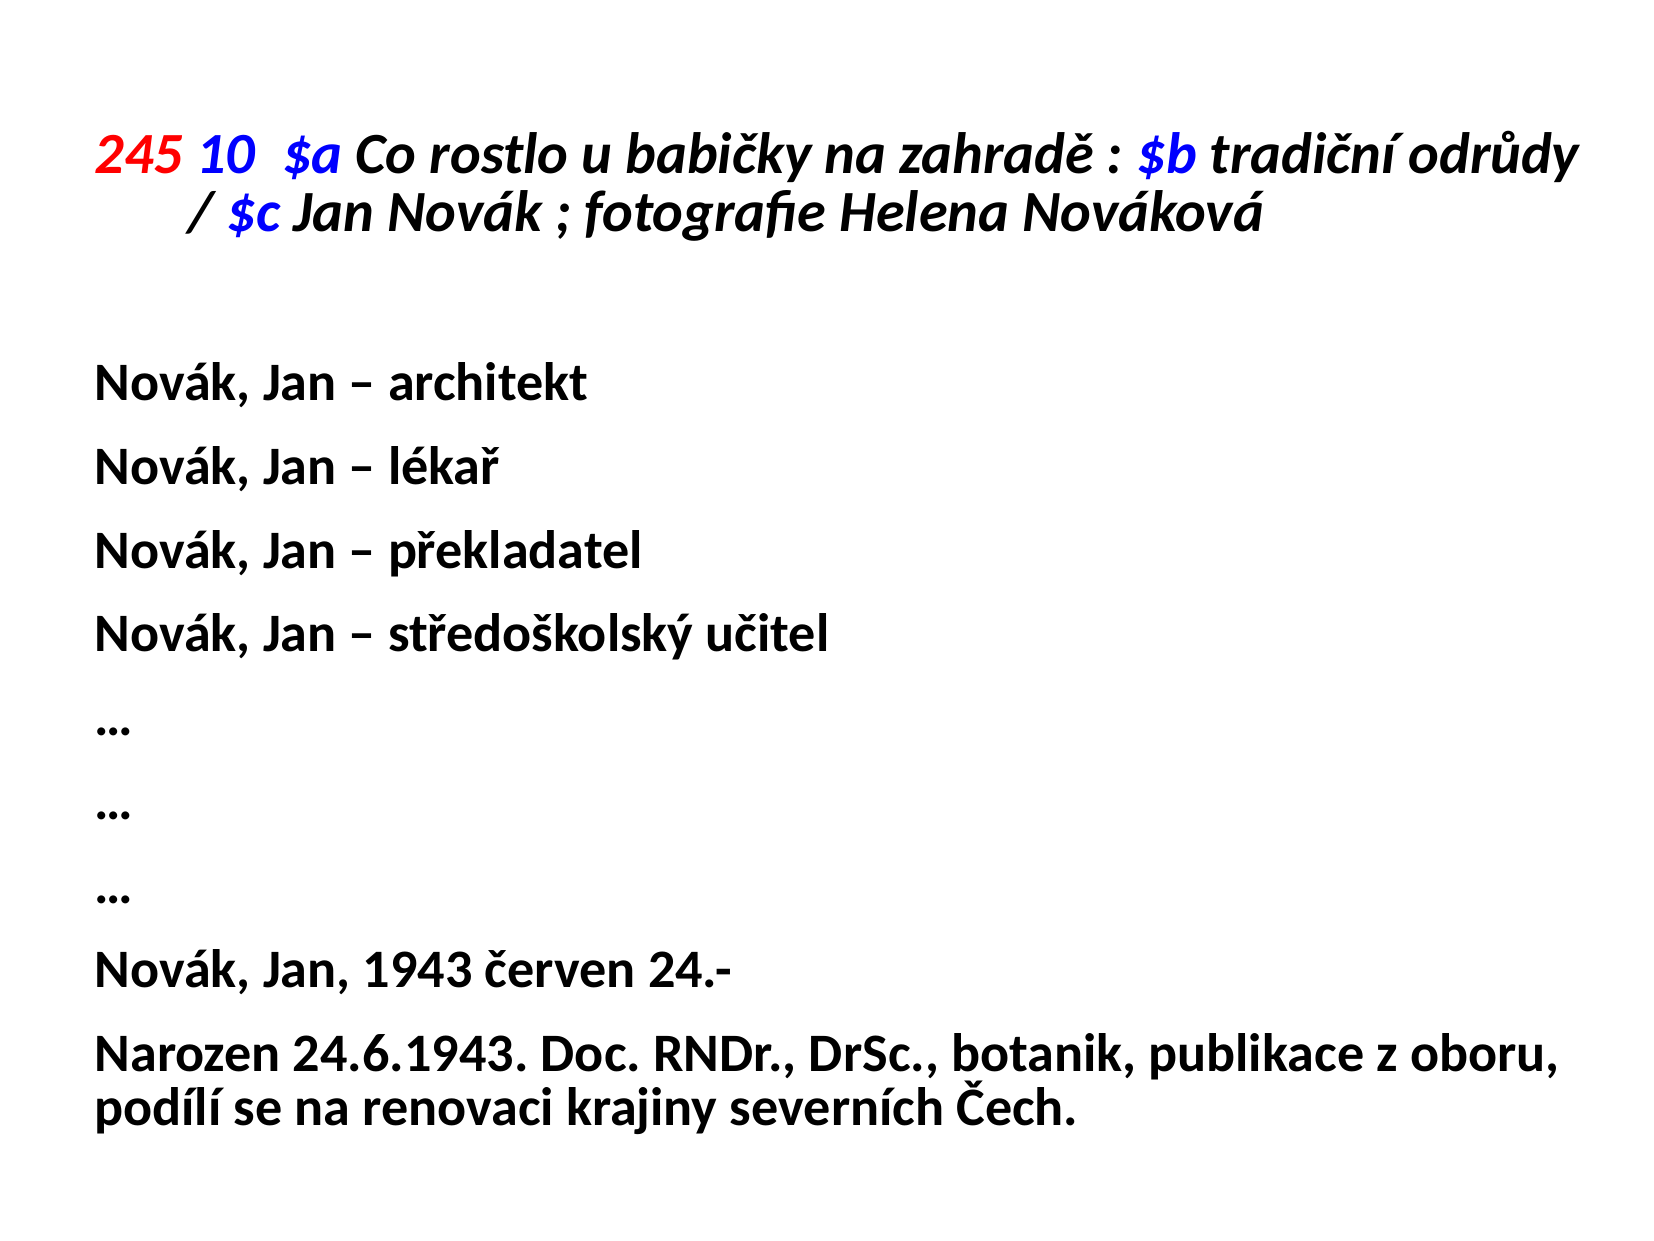

# 245 10	$a Co rostlo u babičky na zahradě : $b tradiční odrůdy / $c Jan Novák ; fotografie Helena Nováková
Novák, Jan – architekt
Novák, Jan – lékař
Novák, Jan – překladatel
Novák, Jan – středoškolský učitel
…
…
…
Novák, Jan, 1943 červen 24.-
Narozen 24.6.1943. Doc. RNDr., DrSc., botanik, publikace z oboru, podílí se na renovaci krajiny severních Čech.